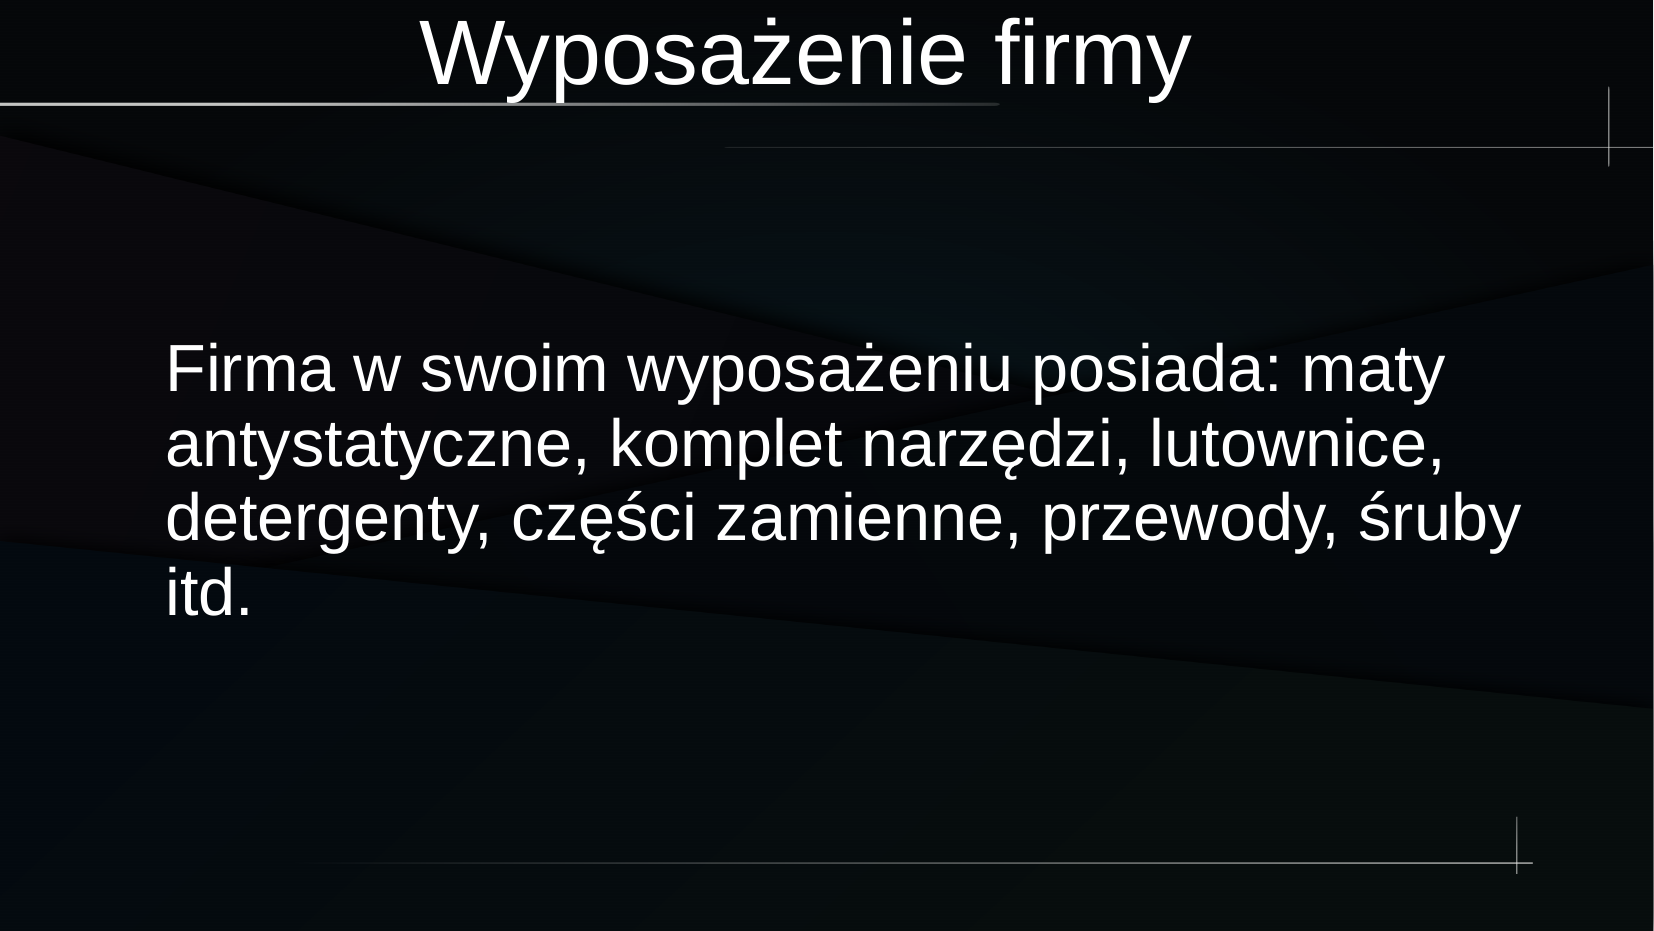

# Wyposażenie firmy
Firma w swoim wyposażeniu posiada: maty antystatyczne, komplet narzędzi, lutownice, detergenty, części zamienne, przewody, śruby itd.